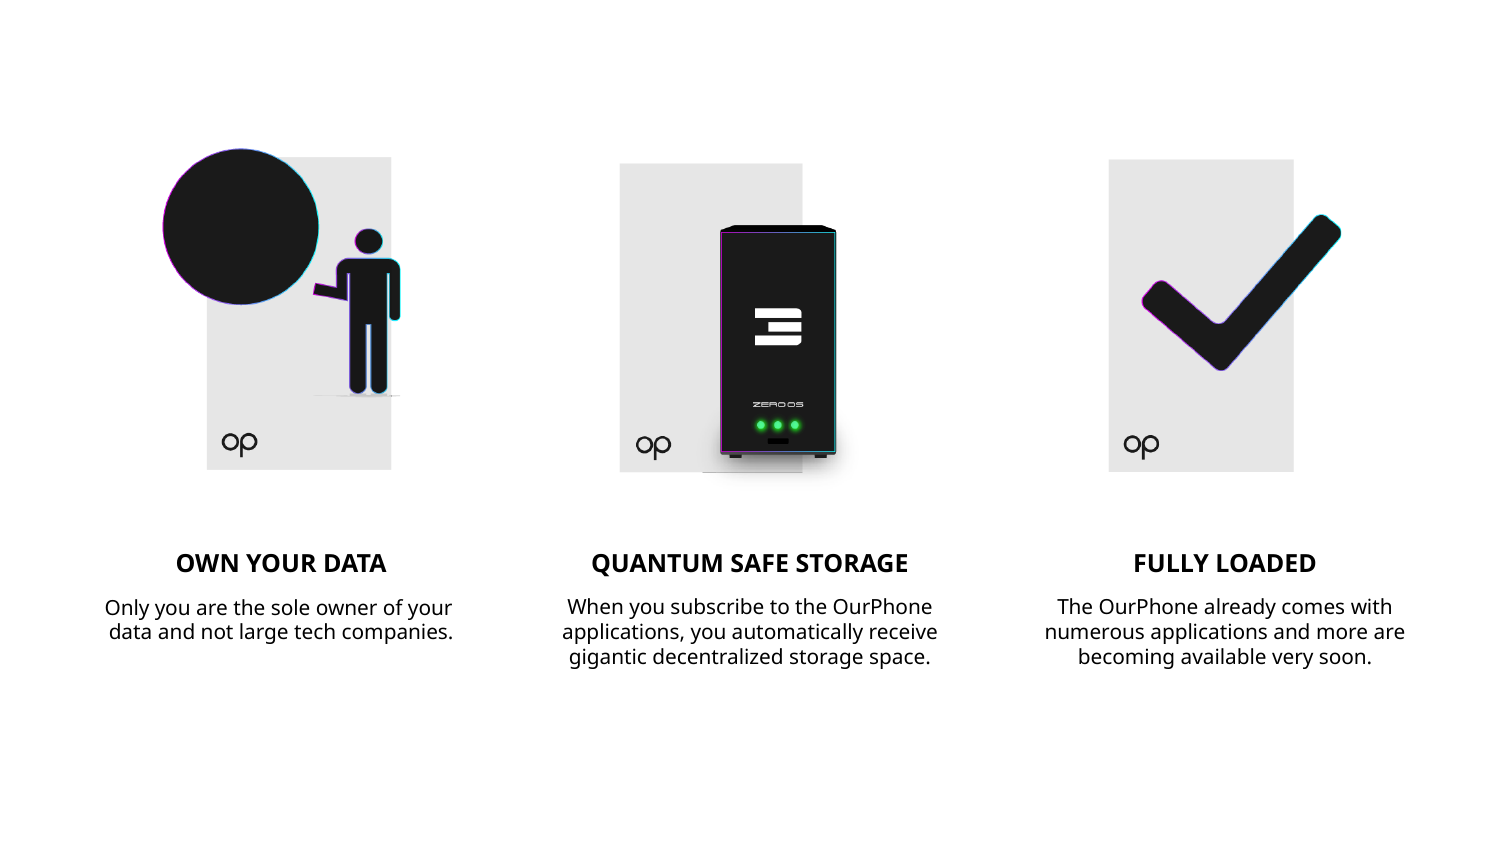

QUANTUM SAFE STORAGE
FULLY LOADED
OWN YOUR DATA
When you subscribe to the OurPhone applications, you automatically receive gigantic decentralized storage space.
The OurPhone already comes with numerous applications and more are becoming available very soon.
Only you are the sole owner of your
data and not large tech companies.